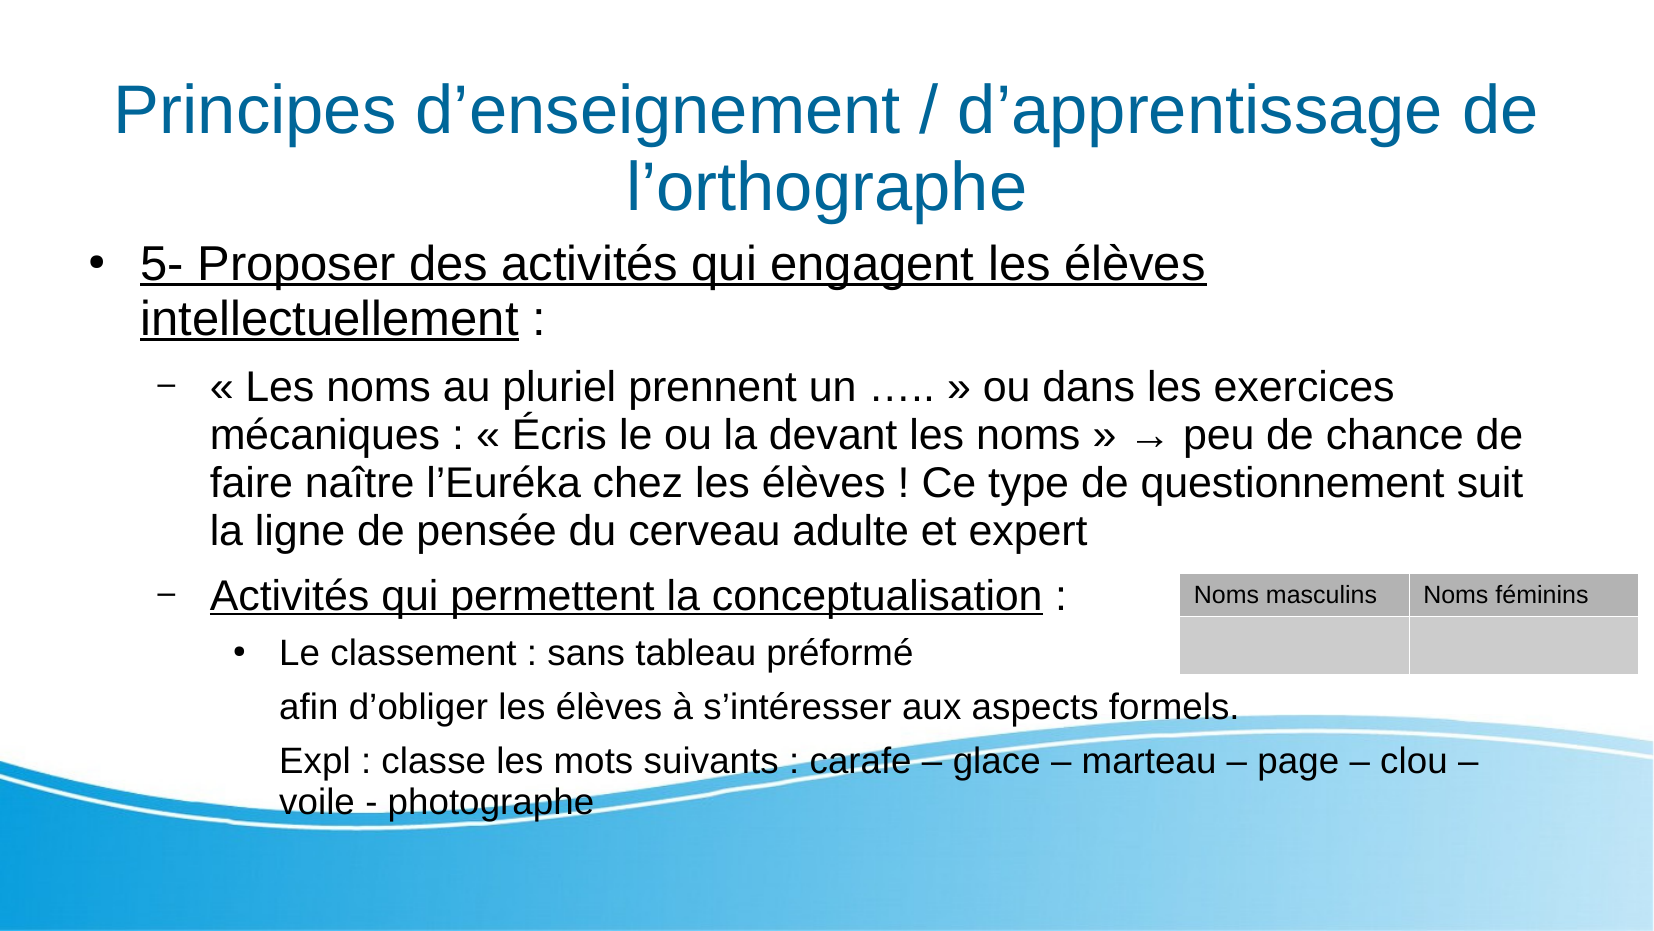

# Principes d’enseignement / d’apprentissage de l’orthographe
5- Proposer des activités qui engagent les élèves intellectuellement :
« Les noms au pluriel prennent un ….. » ou dans les exercices mécaniques : « Écris le ou la devant les noms » → peu de chance de faire naître l’Euréka chez les élèves ! Ce type de questionnement suit la ligne de pensée du cerveau adulte et expert
Activités qui permettent la conceptualisation :
Le classement : sans tableau préformé
afin d’obliger les élèves à s’intéresser aux aspects formels.
Expl : classe les mots suivants : carafe – glace – marteau – page – clou – voile - photographe
| Noms masculins | Noms féminins |
| --- | --- |
| | |